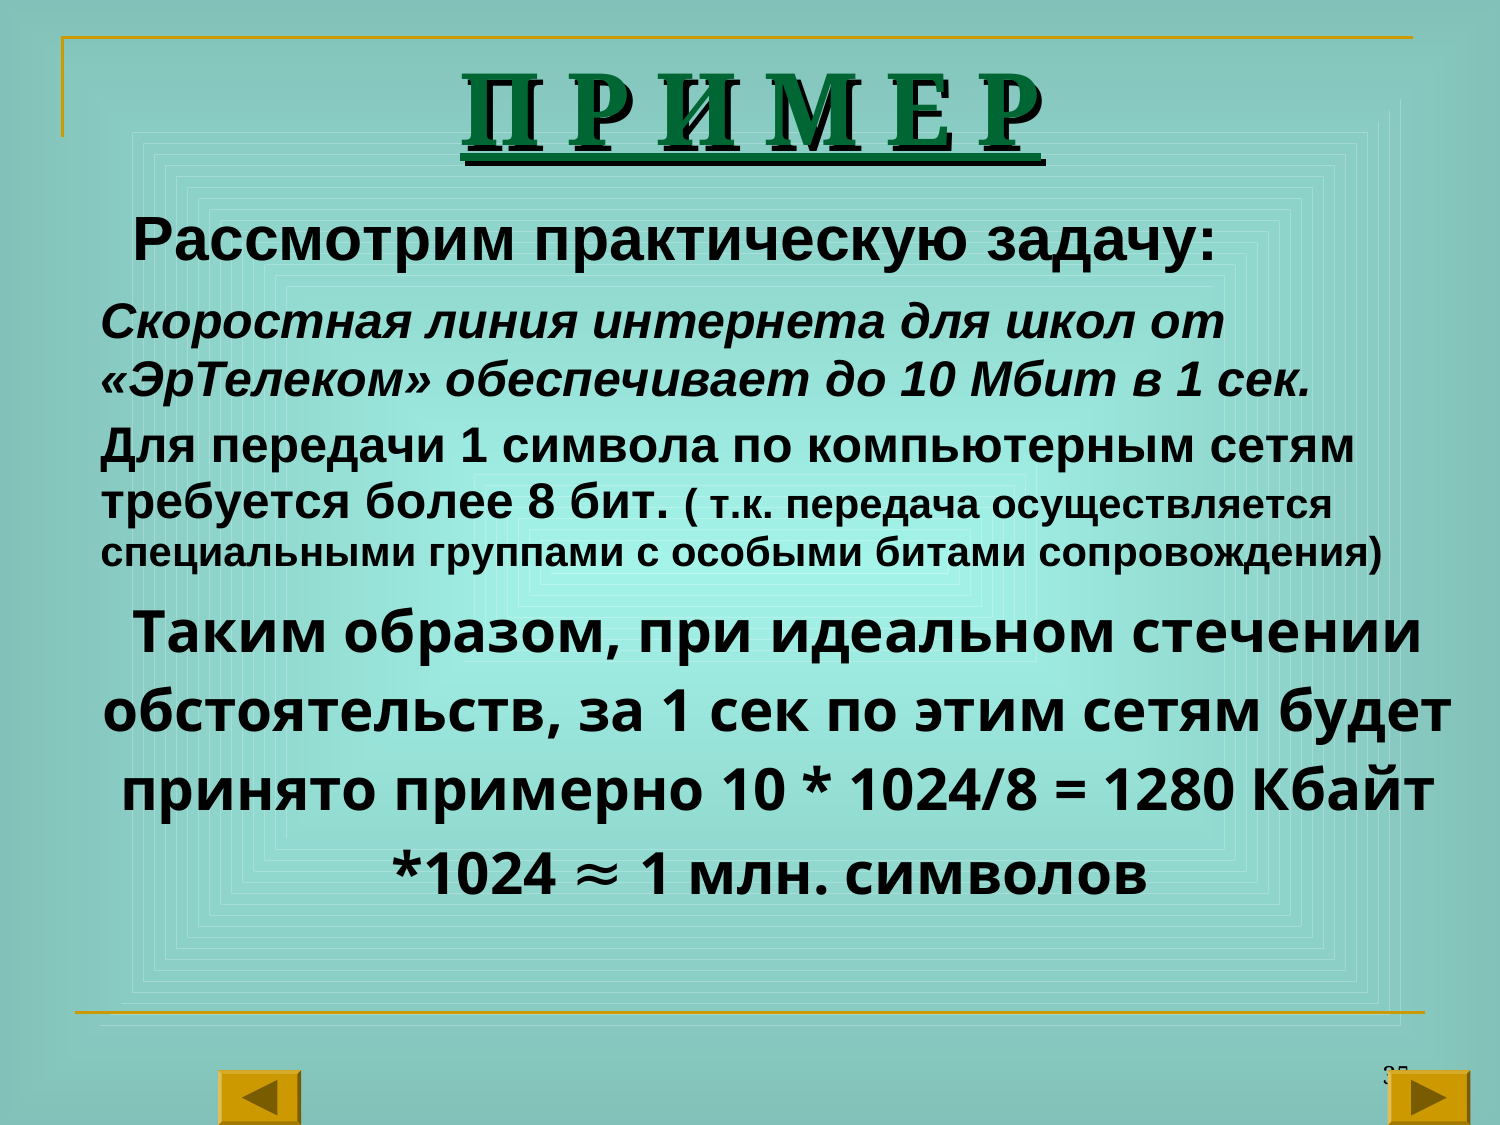

# П Р И М Е Р
	 Рассмотрим практическую задачу:
	Скоростная линия интернета для школ от «ЭрТелеком» обеспечивает до 10 Mбит в 1 сек.
	Для передачи 1 символа по компьютерным сетям требуется более 8 бит. ( т.к. передача осуществляется специальными группами с особыми битами сопровождения)
	Таким образом, при идеальном стечении обстоятельств, за 1 сек по этим сетям будет принято примерно 10 * 1024/8 = 1280 Кбайт *1024 ≈ 1 млн. символов
35